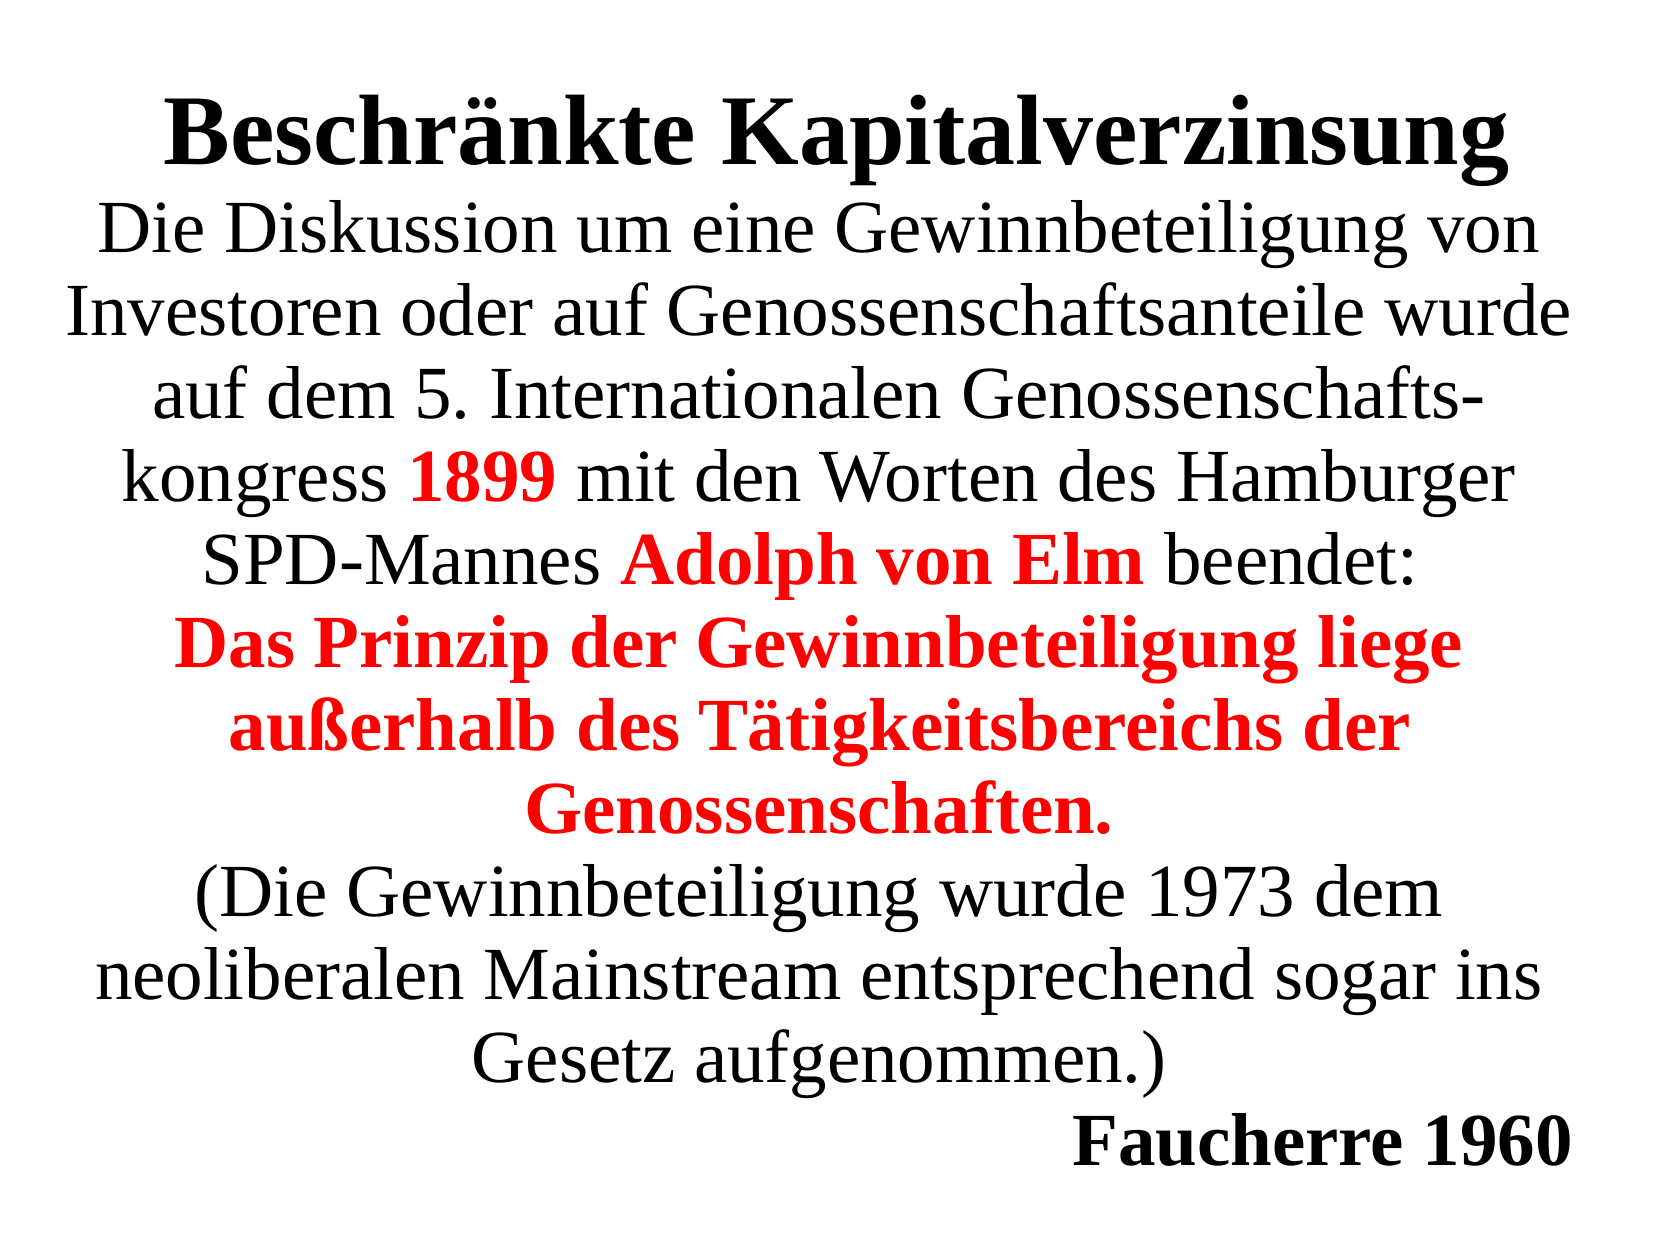

Beschränkte Kapitalverzinsung
Die Diskussion um eine Gewinnbeteiligung von Investoren oder auf Genossenschaftsanteile wurde auf dem 5. Internationalen Genossenschafts-kongress 1899 mit den Worten des Hamburger SPD-Mannes Adolph von Elm beendet:
Das Prinzip der Gewinnbeteiligung liege außerhalb des Tätigkeitsbereichs der Genossenschaften.
(Die Gewinnbeteiligung wurde 1973 dem neoliberalen Mainstream entsprechend sogar ins Gesetz aufgenommen.)
 Faucherre 1960